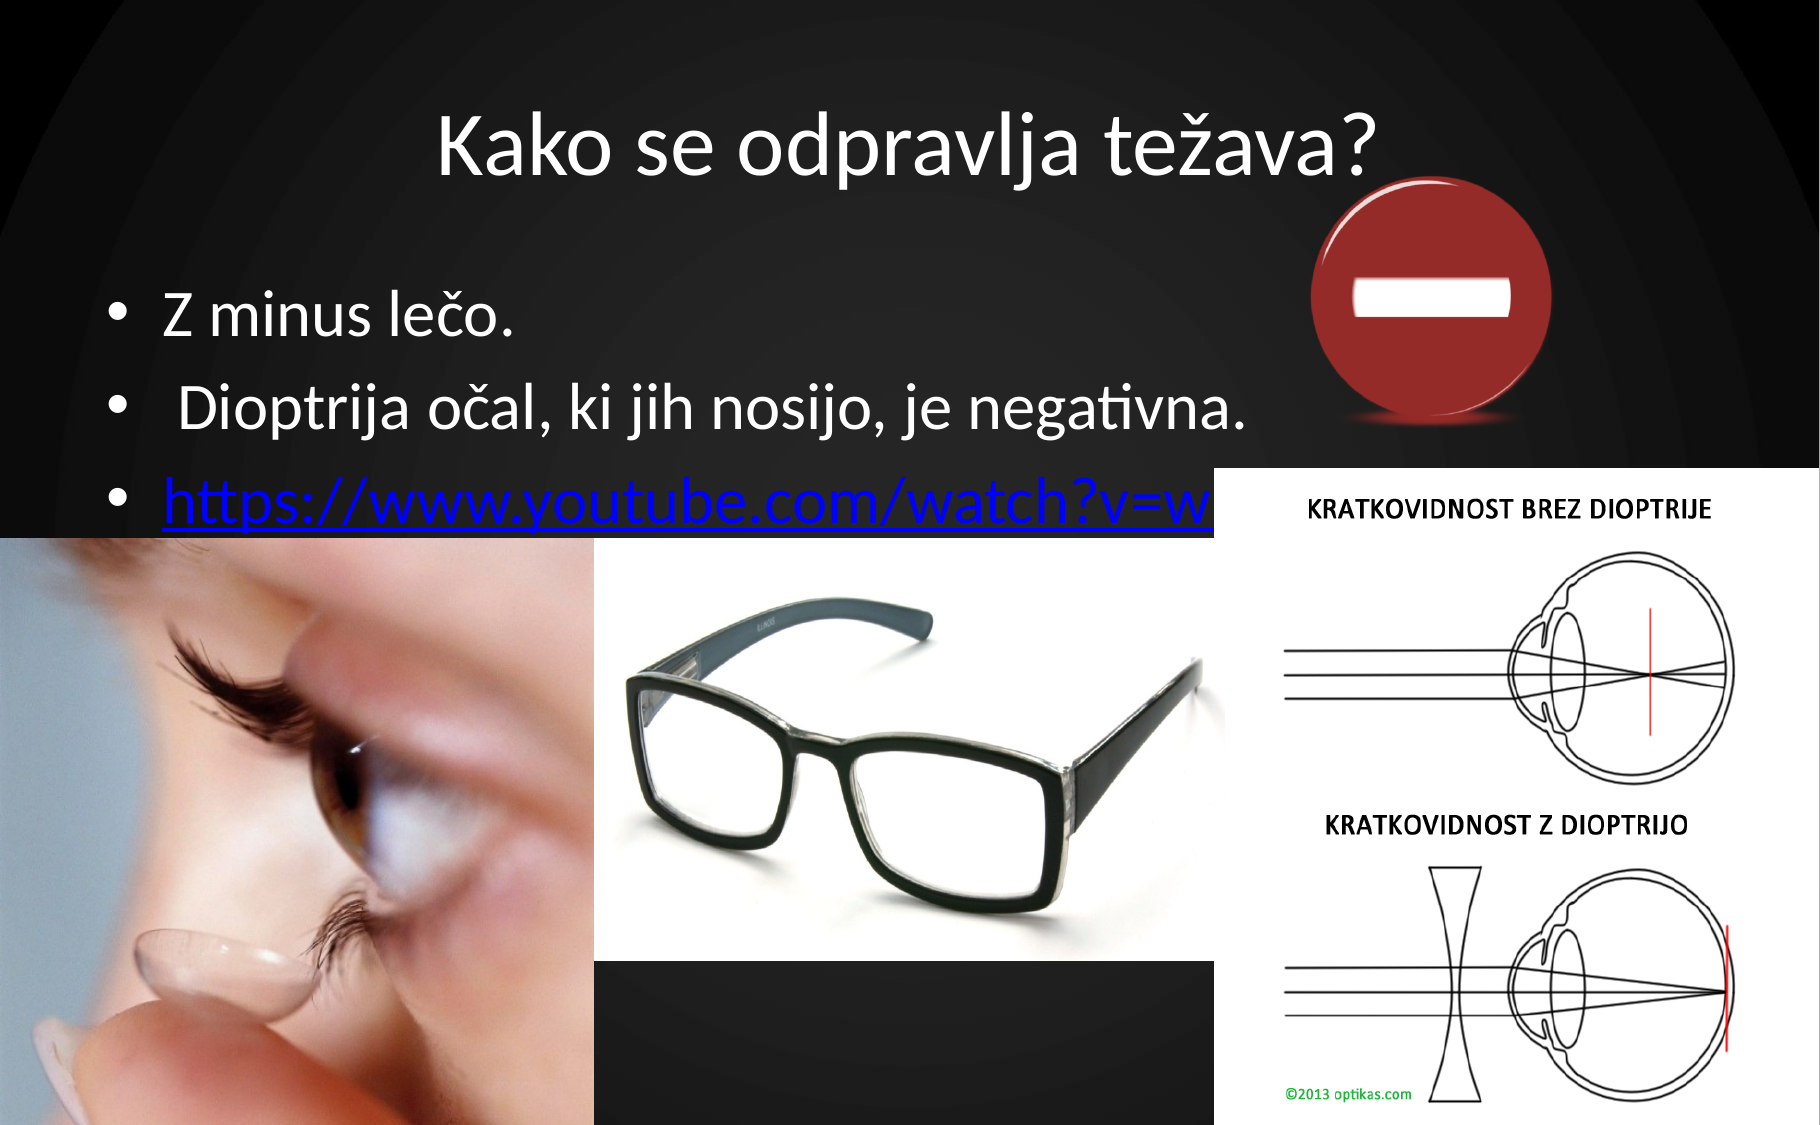

# Kako se odpravlja težava?
Z minus lečo.
 Dioptrija očal, ki jih nosijo, je negativna.
https://www.youtube.com/watch?v=wmIZB00Mj8o